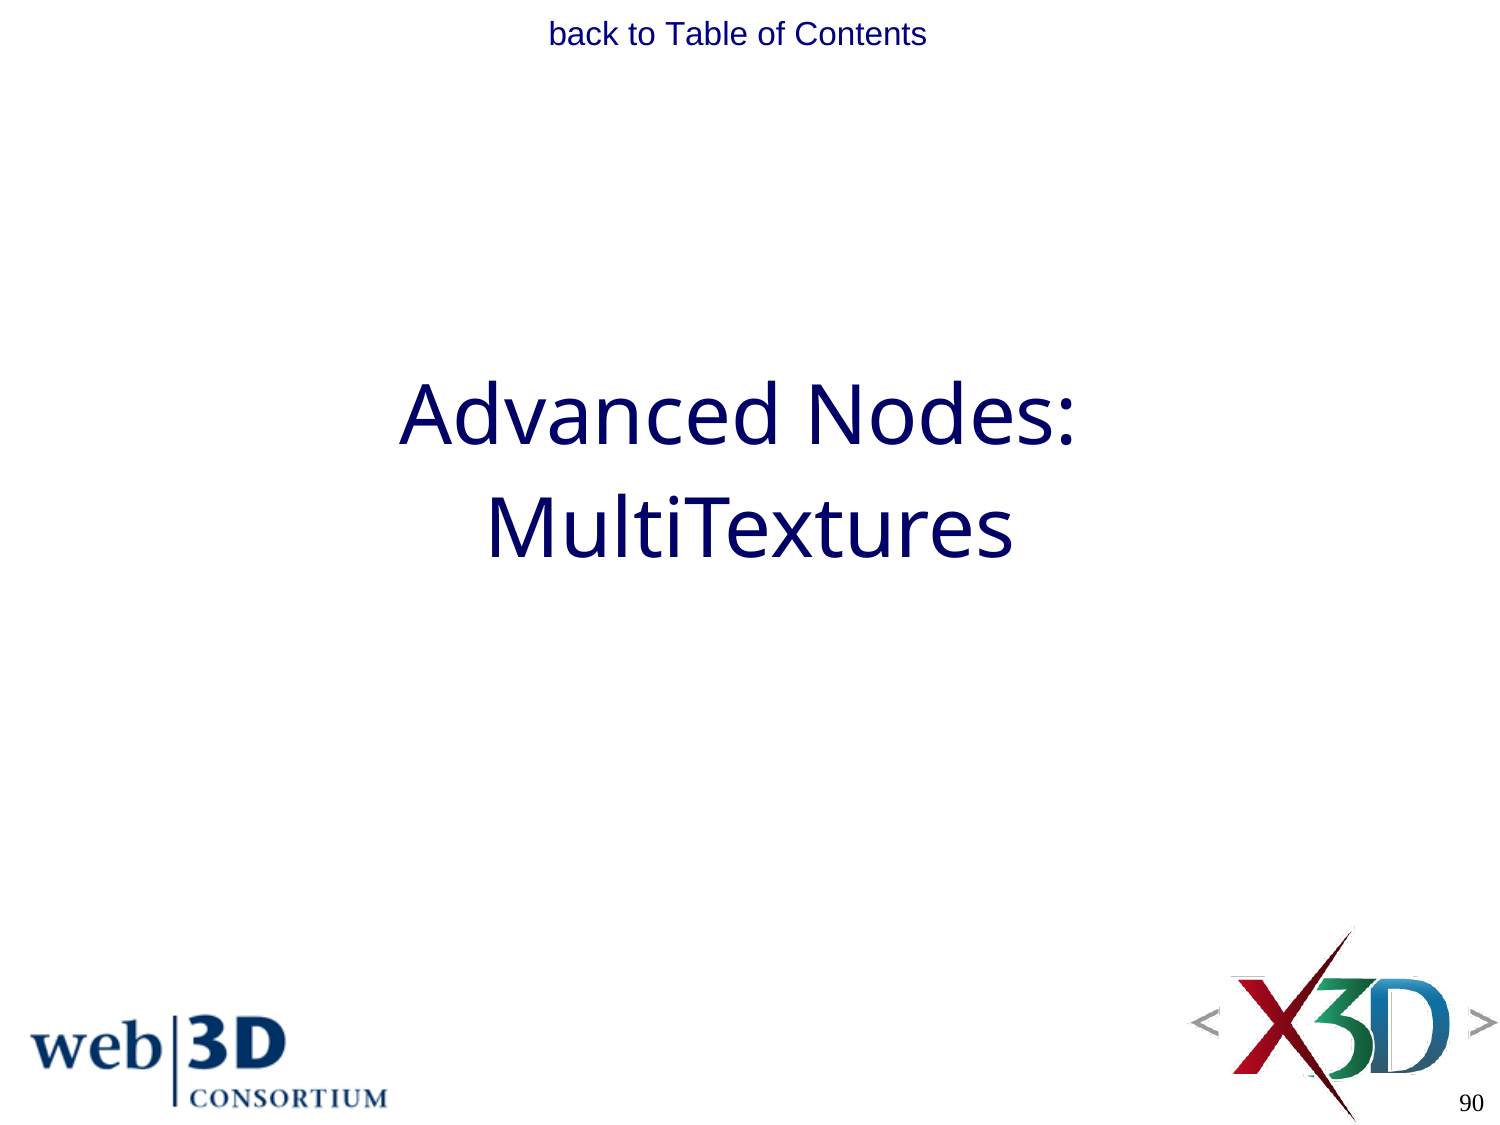

back to Table of Contents
# Advanced Nodes: MultiTextures